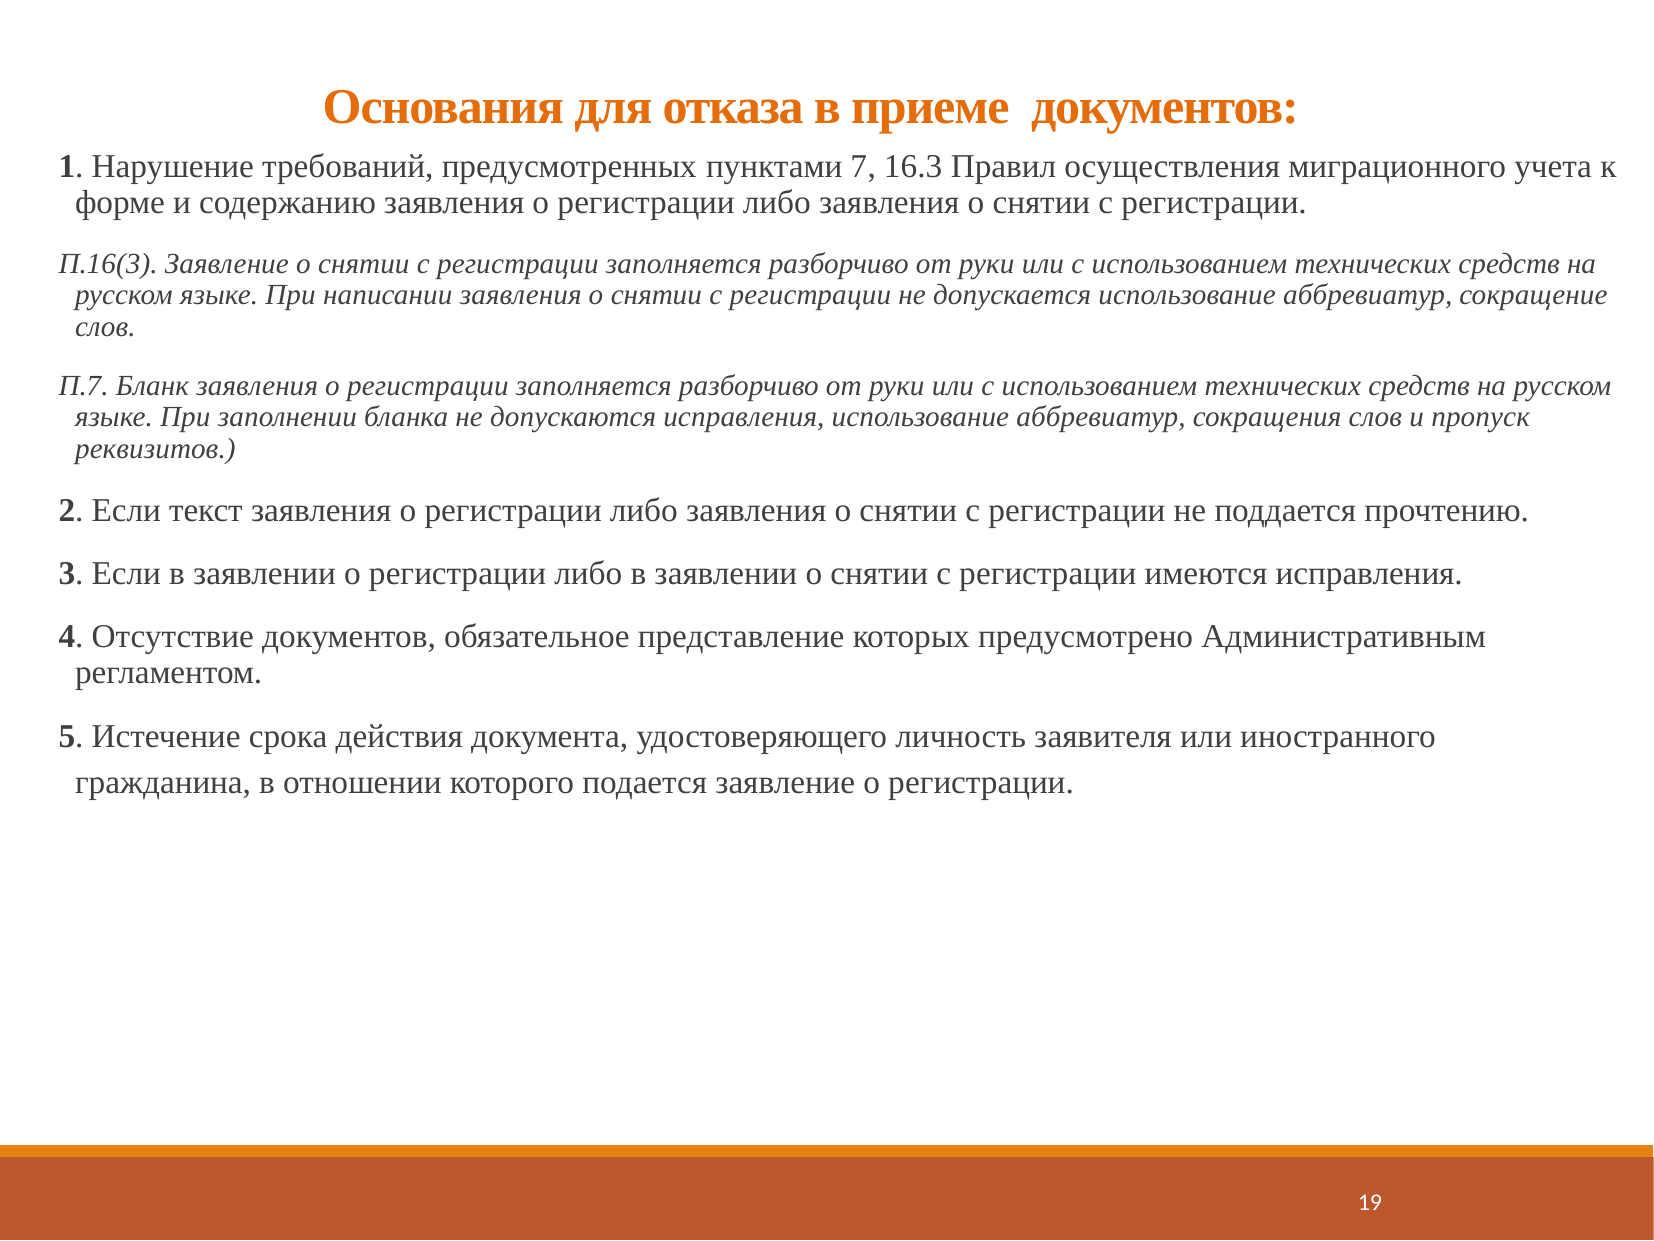

# Основания для отказа в приеме документов:
1. Нарушение требований, предусмотренных пунктами 7, 16.3 Правил осуществления миграционного учета к форме и содержанию заявления о регистрации либо заявления о снятии с регистрации.
П.16(3). Заявление о снятии с регистрации заполняется разборчиво от руки или с использованием технических средств на русском языке. При написании заявления о снятии с регистрации не допускается использование аббревиатур, сокращение слов.
П.7. Бланк заявления о регистрации заполняется разборчиво от руки или с использованием технических средств на русском языке. При заполнении бланка не допускаются исправления, использование аббревиатур, сокращения слов и пропуск реквизитов.)
2. Если текст заявления о регистрации либо заявления о снятии с регистрации не поддается прочтению.
3. Если в заявлении о регистрации либо в заявлении о снятии с регистрации имеются исправления.
4. Отсутствие документов, обязательное представление которых предусмотрено Административным регламентом.
5. Истечение срока действия документа, удостоверяющего личность заявителя или иностранного гражданина, в отношении которого подается заявление о регистрации.